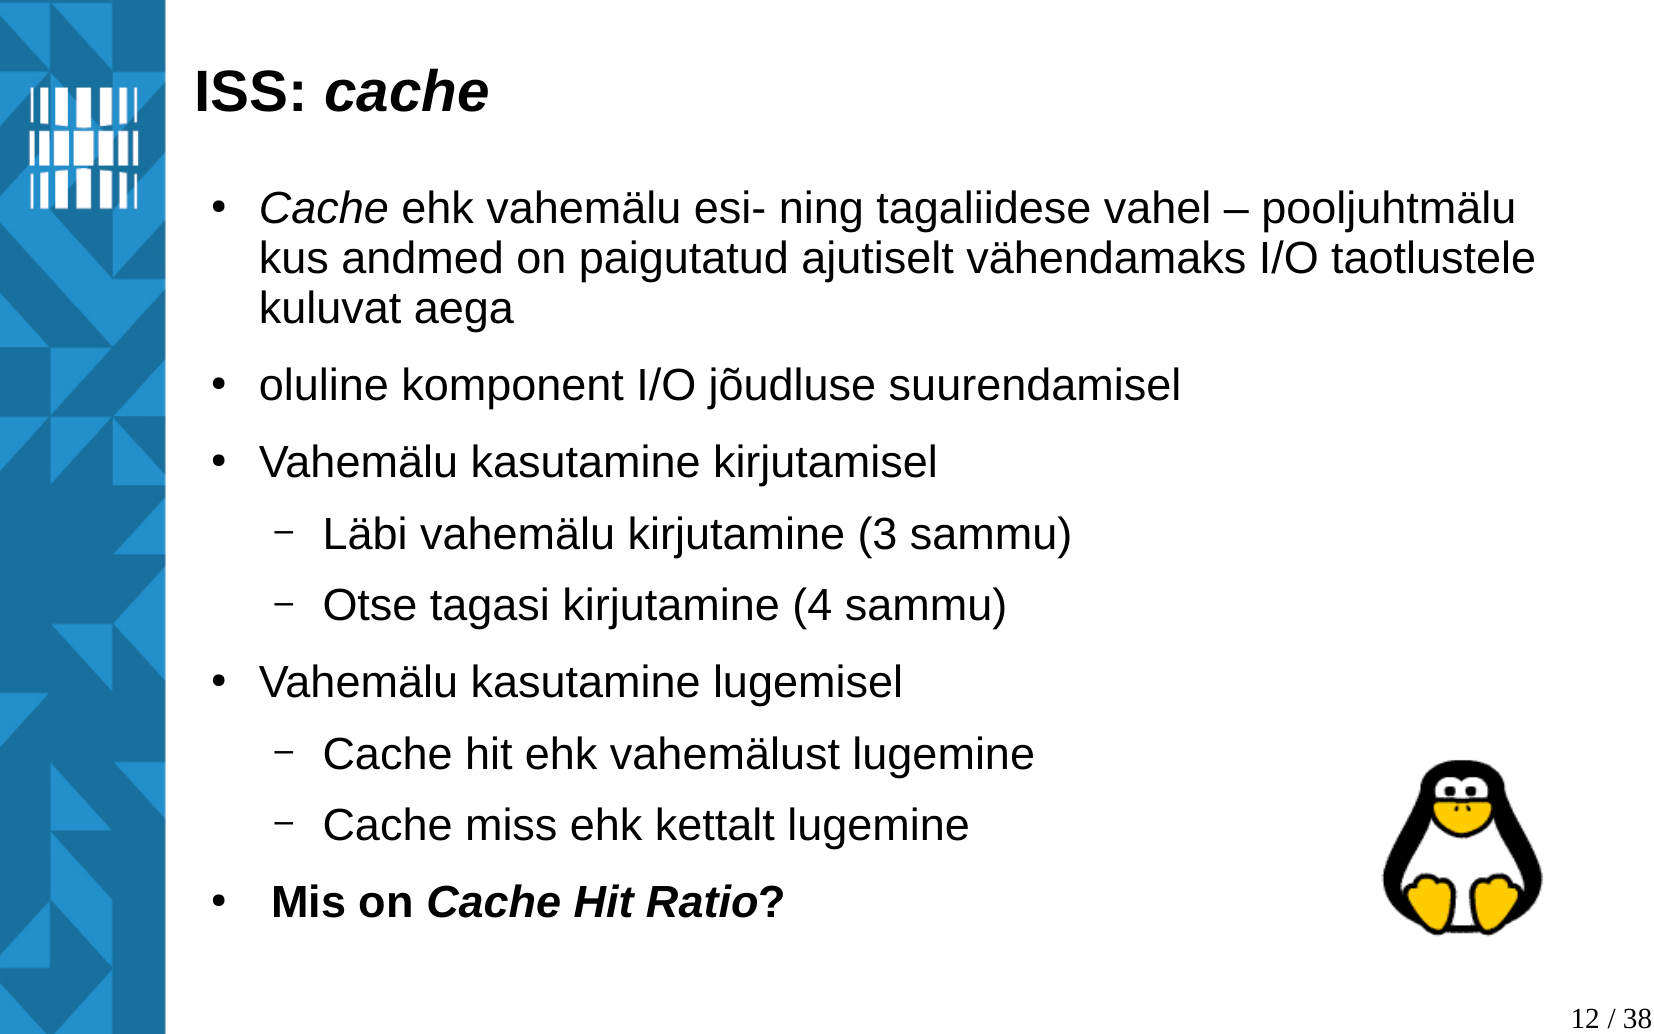

# ISS: cache
Cache ehk vahemälu esi- ning tagaliidese vahel – pooljuhtmälu kus andmed on paigutatud ajutiselt vähendamaks I/O taotlustele kuluvat aega
oluline komponent I/O jõudluse suurendamisel
Vahemälu kasutamine kirjutamisel
Läbi vahemälu kirjutamine (3 sammu)
Otse tagasi kirjutamine (4 sammu)
Vahemälu kasutamine lugemisel
Cache hit ehk vahemälust lugemine
Cache miss ehk kettalt lugemine
 Mis on Cache Hit Ratio?